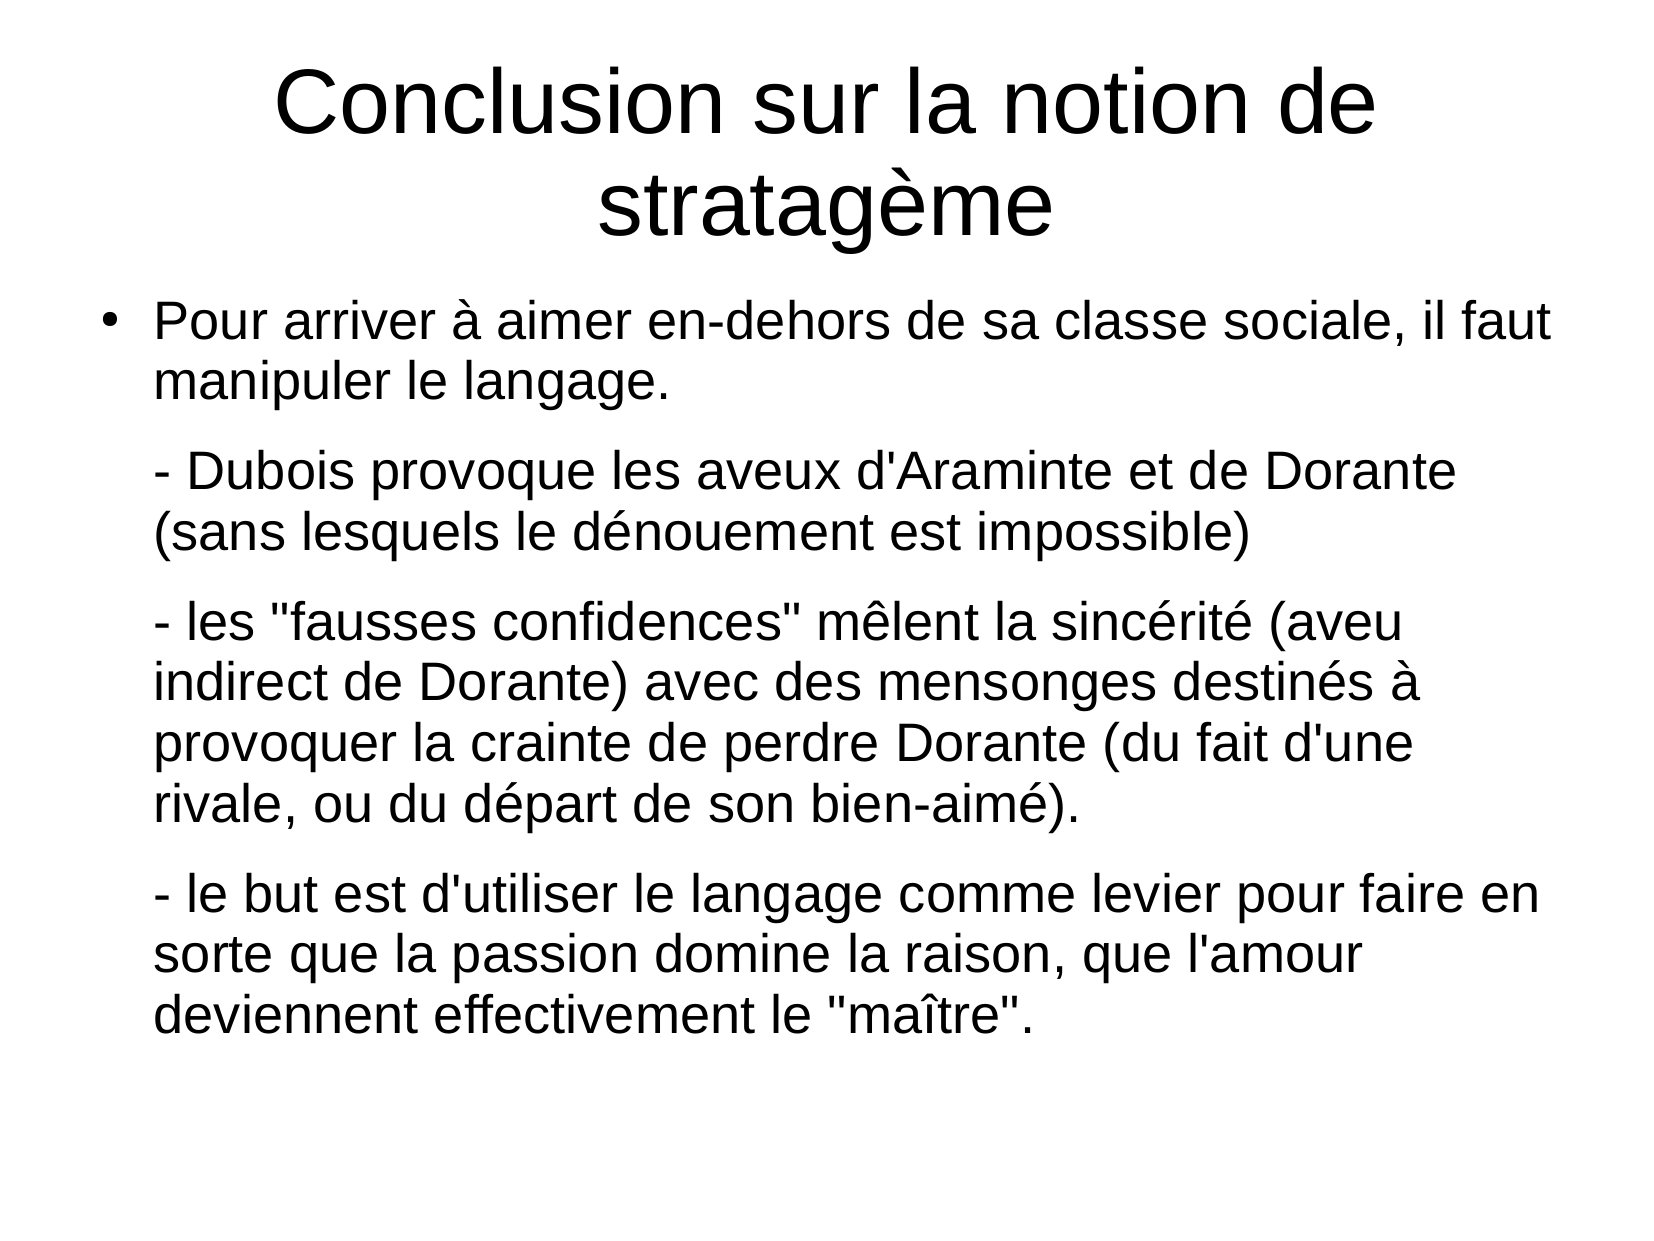

# Conclusion sur la notion de stratagème
Pour arriver à aimer en-dehors de sa classe sociale, il faut manipuler le langage.
- Dubois provoque les aveux d'Araminte et de Dorante (sans lesquels le dénouement est impossible)
- les "fausses confidences" mêlent la sincérité (aveu indirect de Dorante) avec des mensonges destinés à provoquer la crainte de perdre Dorante (du fait d'une rivale, ou du départ de son bien-aimé).
- le but est d'utiliser le langage comme levier pour faire en sorte que la passion domine la raison, que l'amour deviennent effectivement le "maître".